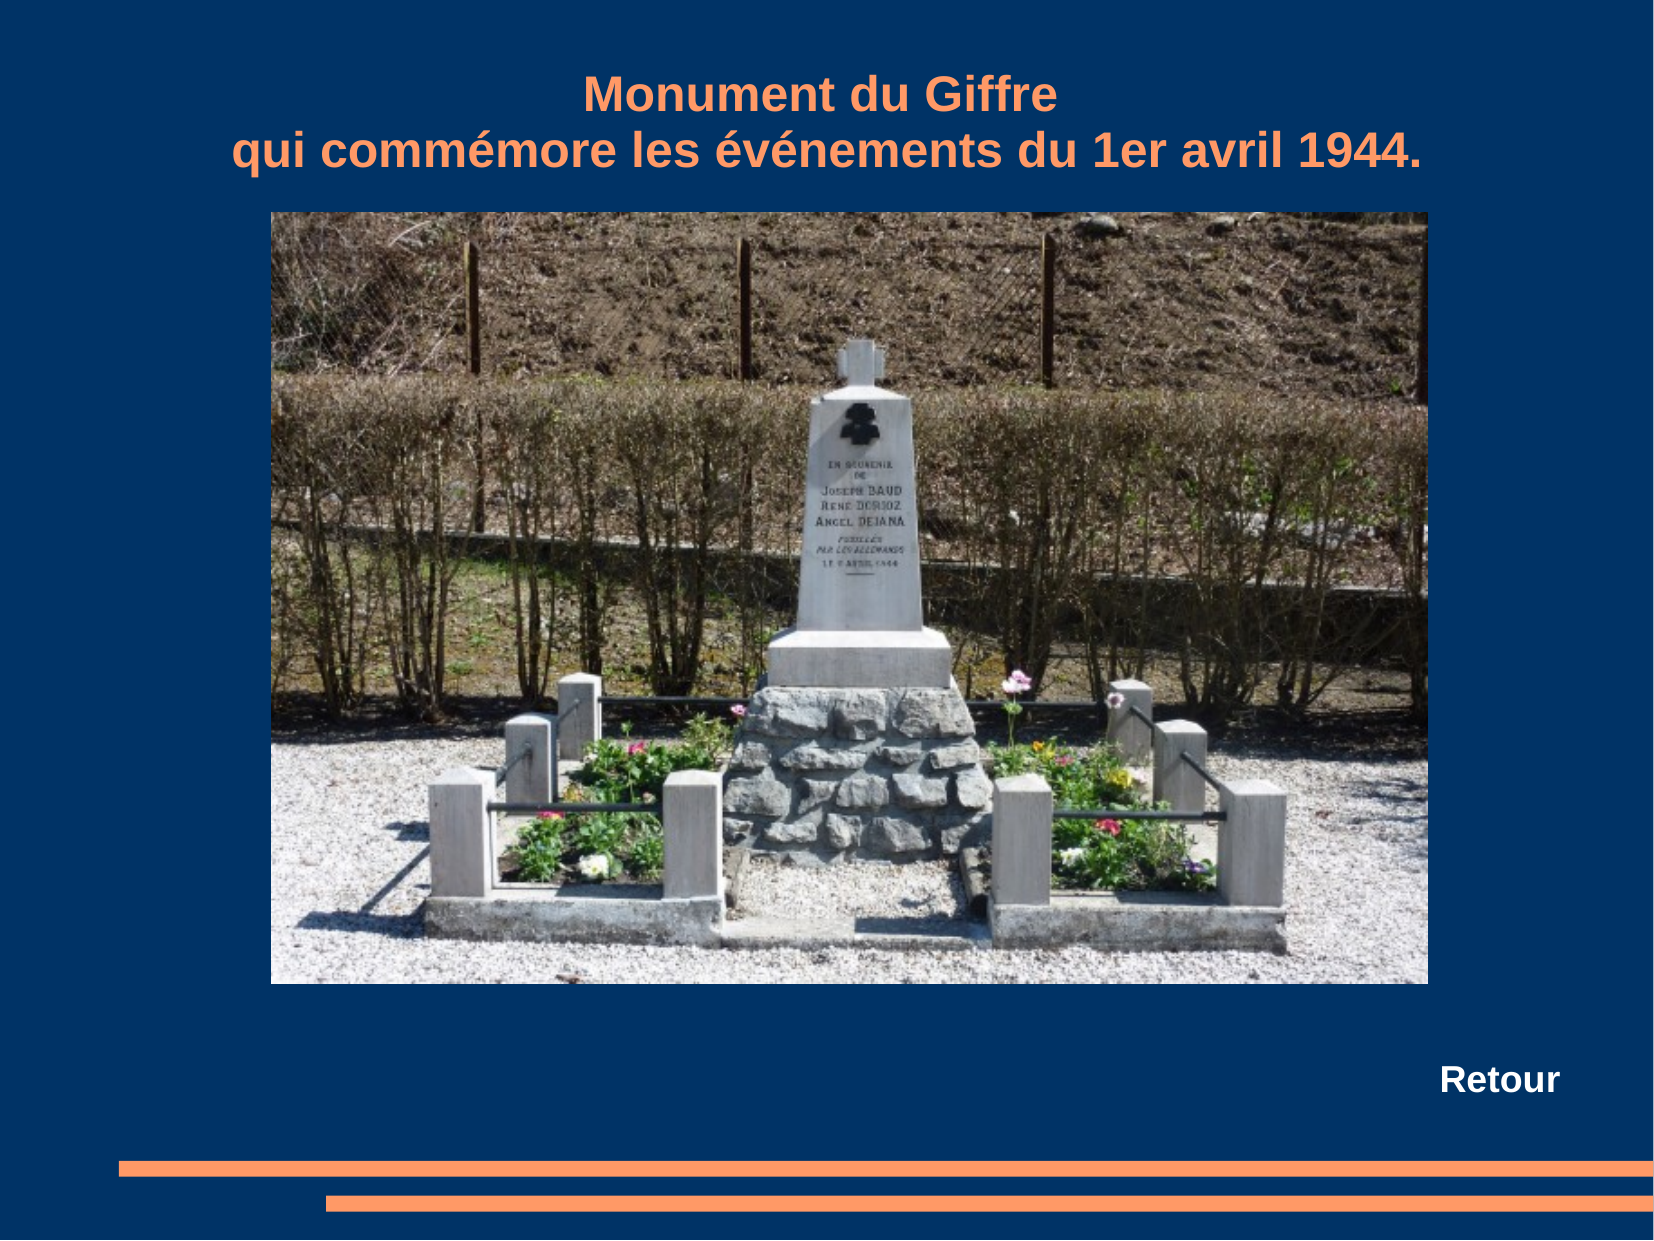

# Monument du Giffre qui commémore les événements du 1er avril 1944.
Retour